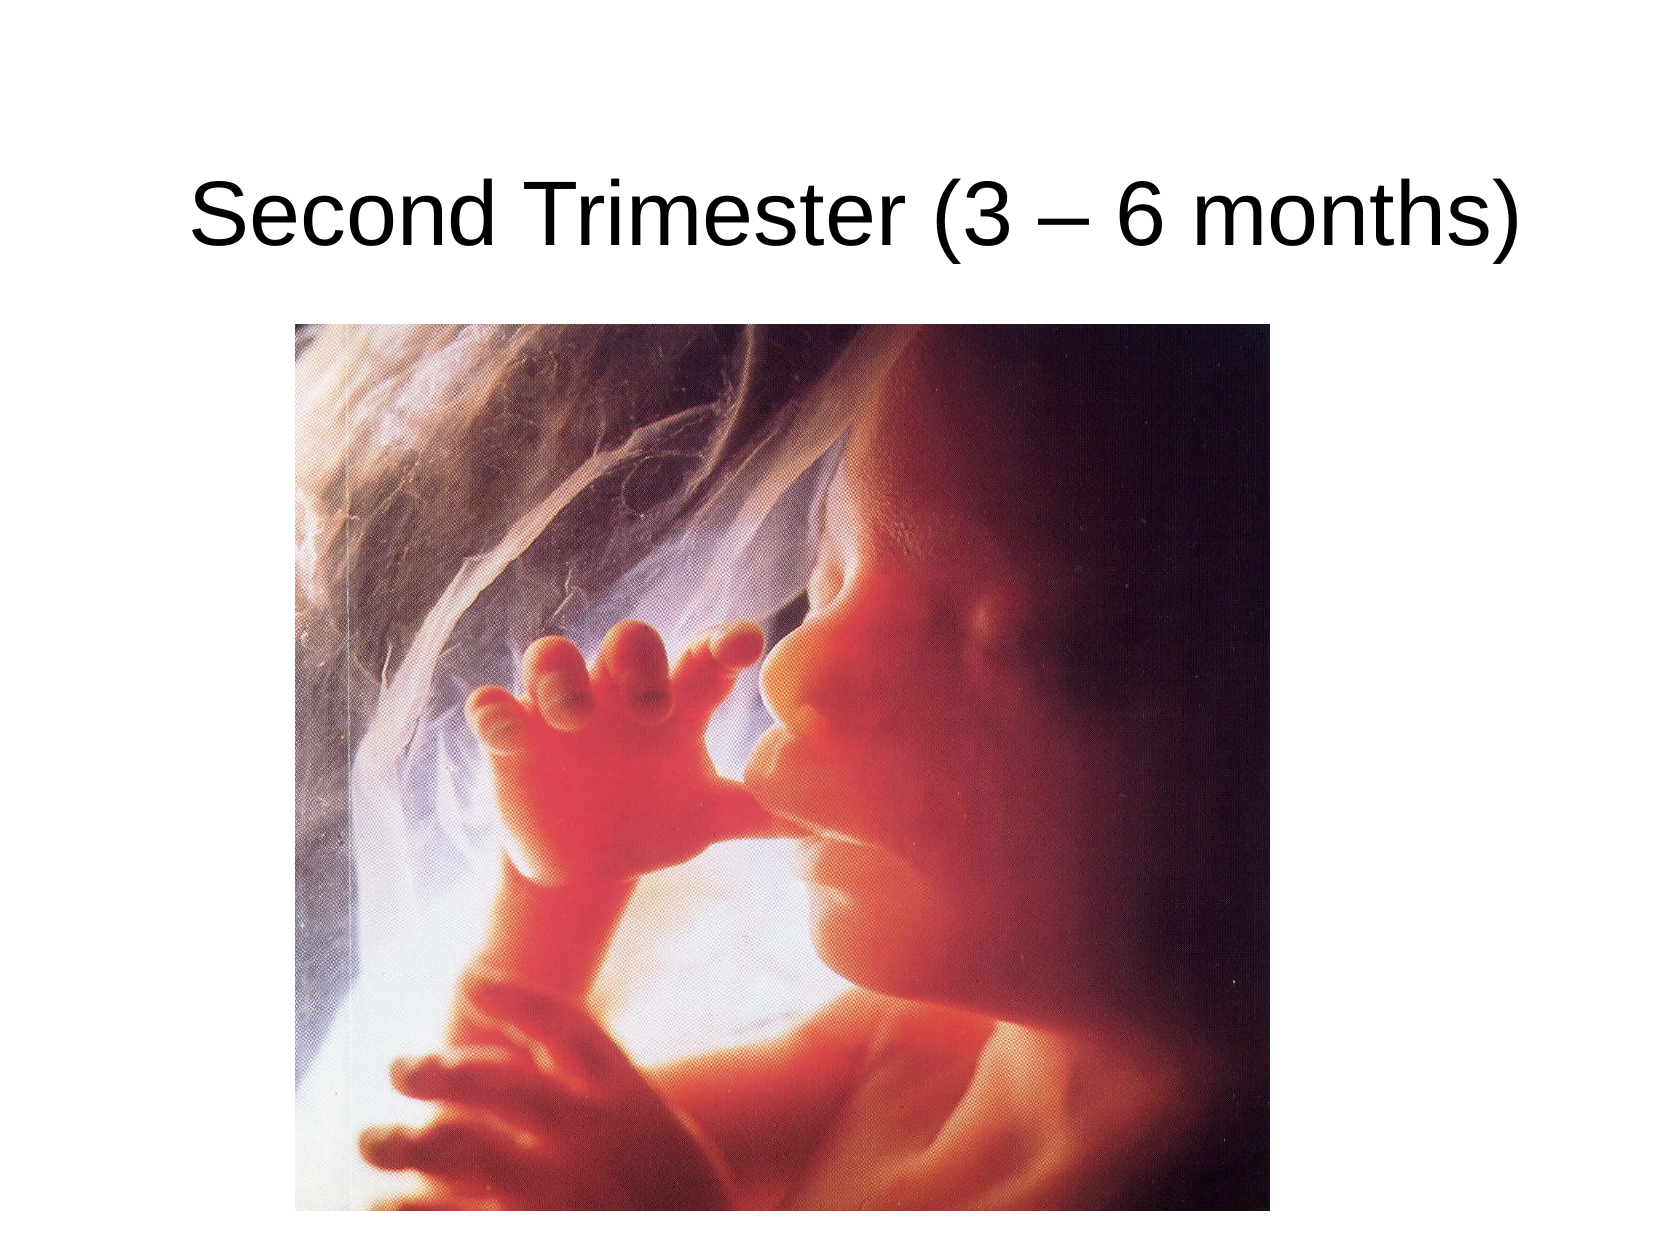

# Second Trimester (3 – 6 months)